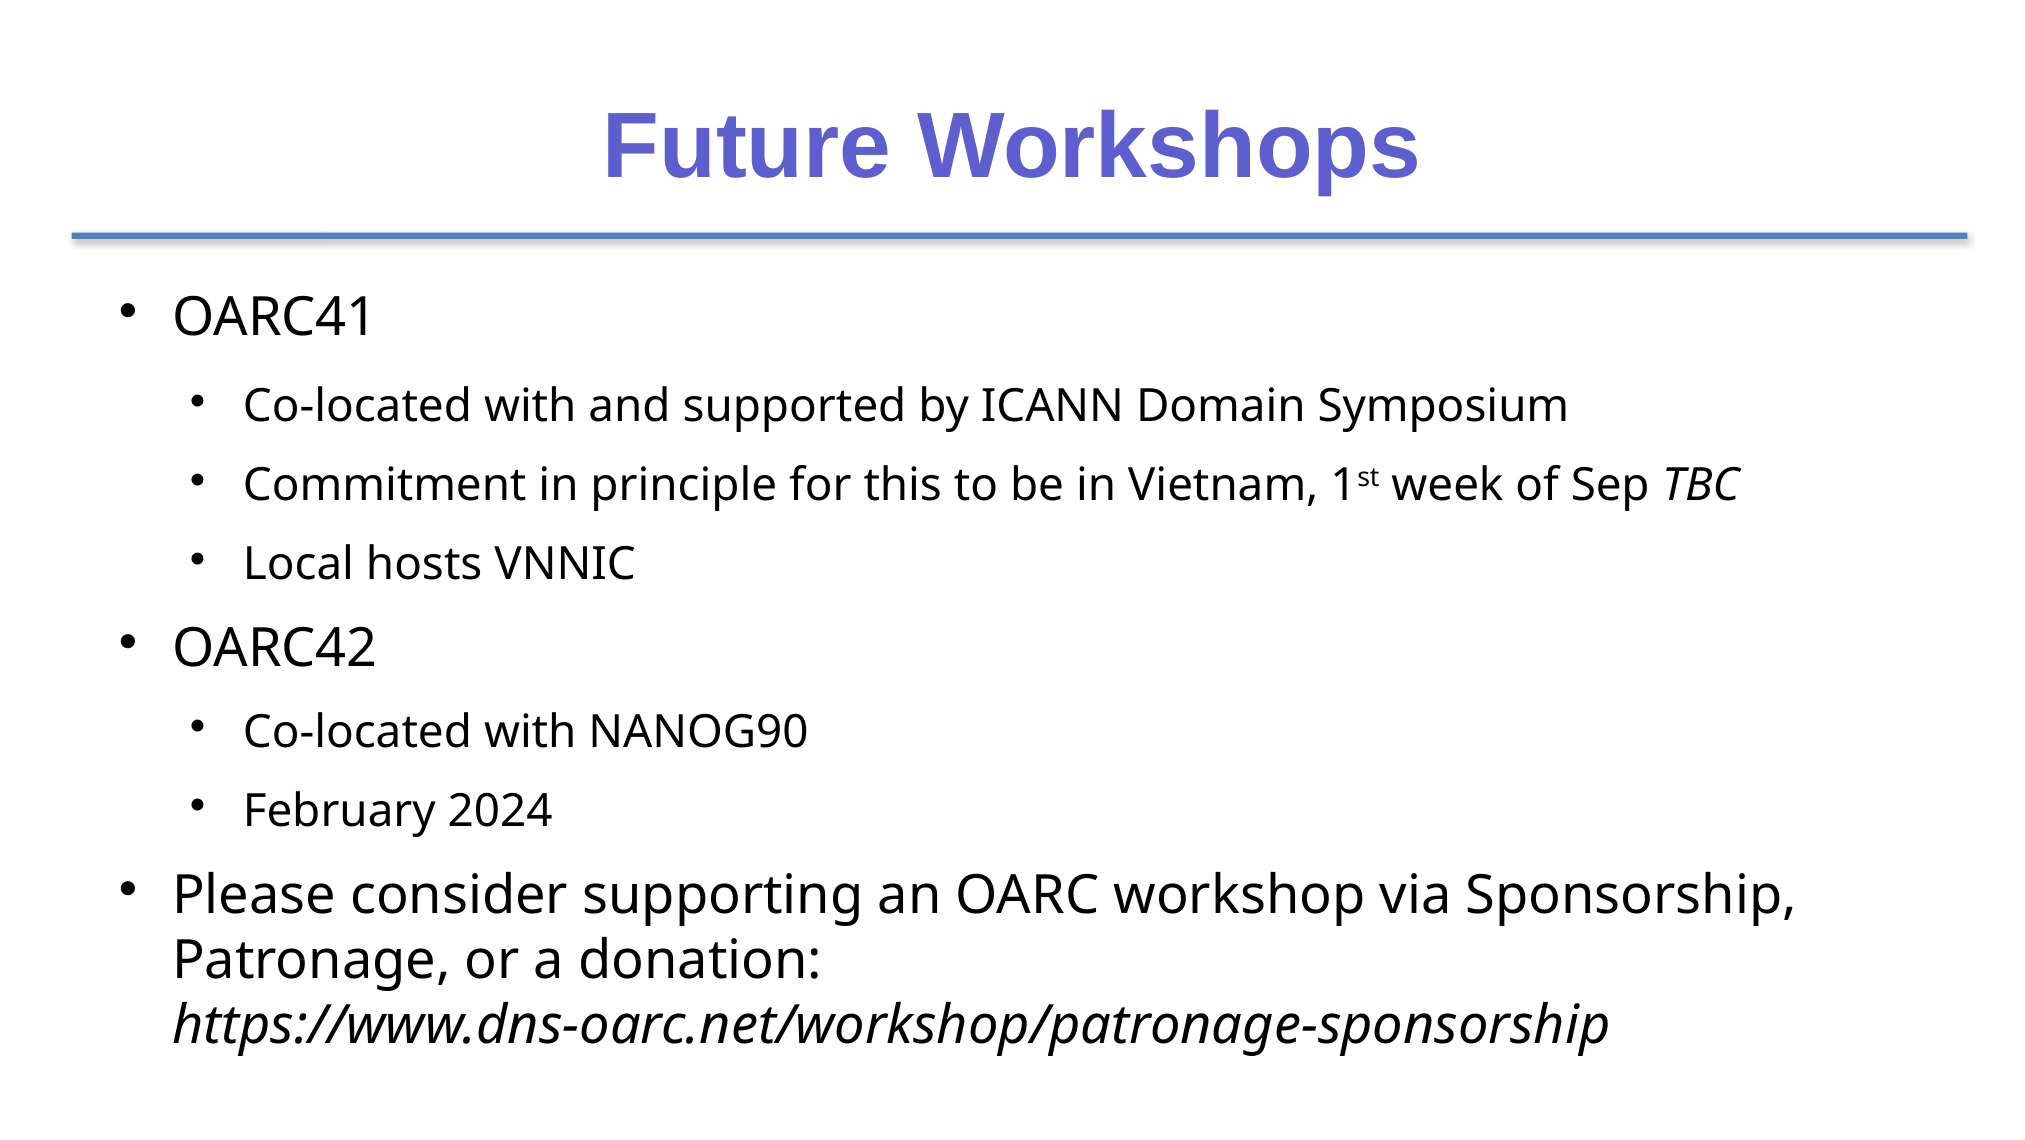

Future Workshops
OARC41
Co-located with and supported by ICANN Domain Symposium
Commitment in principle for this to be in Vietnam, 1st week of Sep TBC
Local hosts VNNIC
OARC42
Co-located with NANOG90
February 2024
Please consider supporting an OARC workshop via Sponsorship, Patronage, or a donation: https://www.dns-oarc.net/workshop/patronage-sponsorship